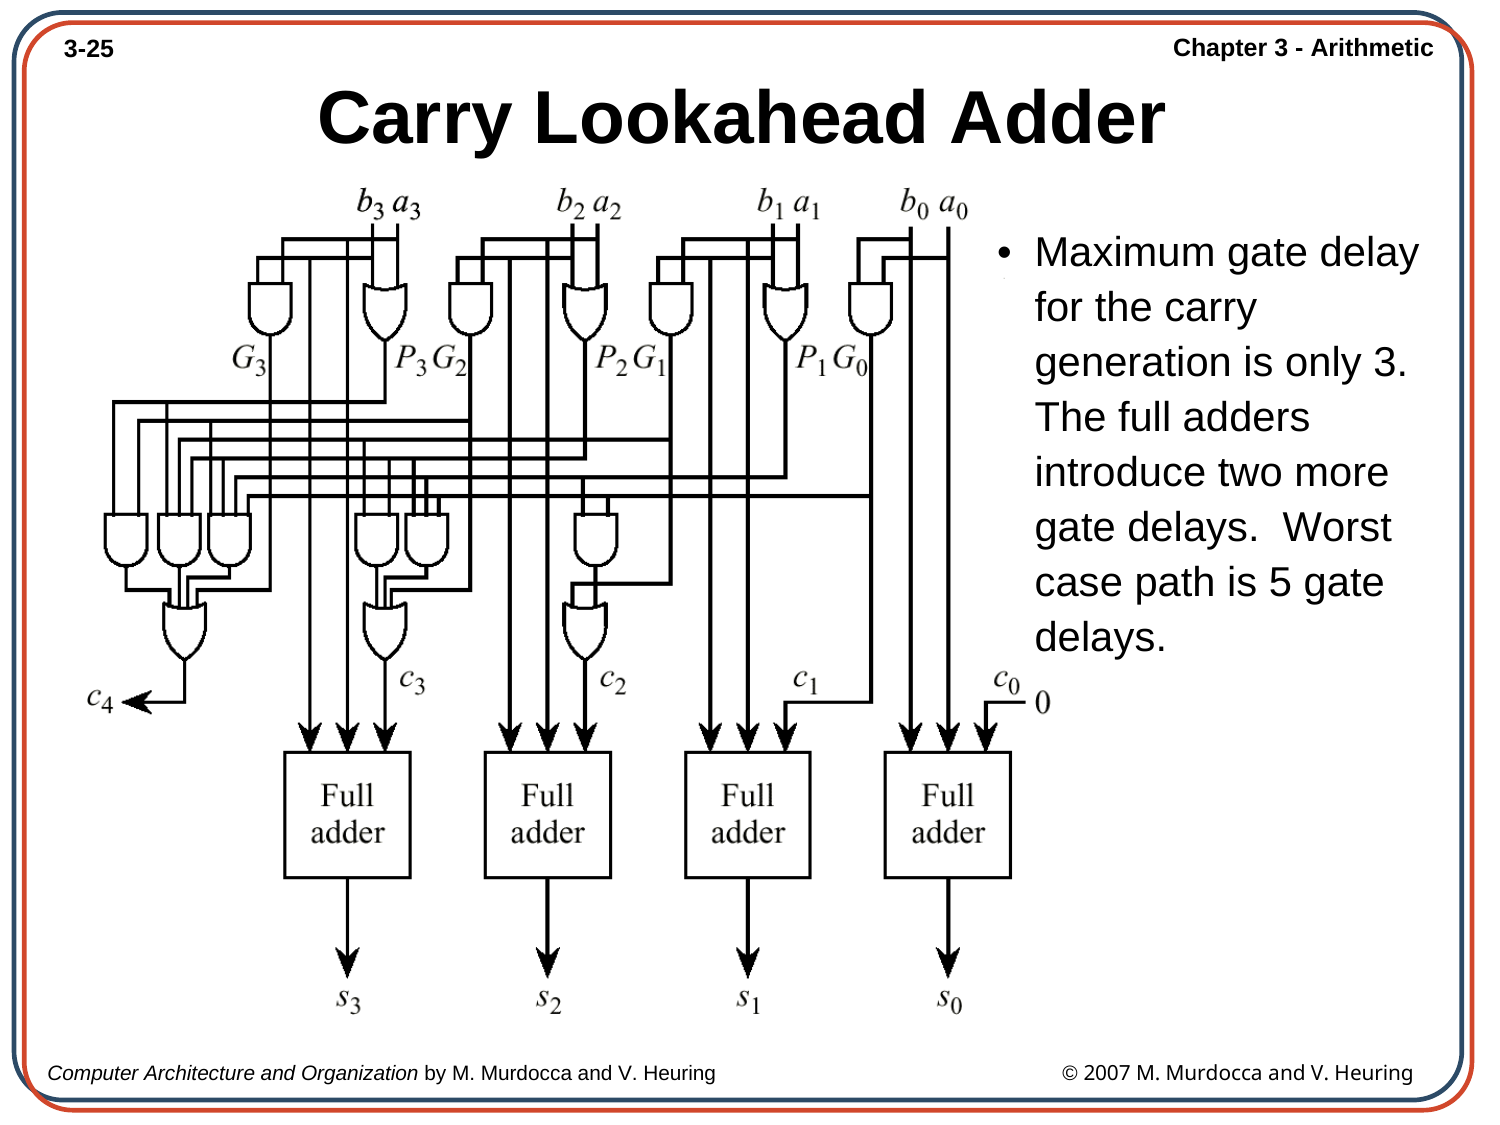

# Carry Lookahead Adder
•	Maximum gate delay for the carry generation is only 3. The full adders introduce two more gate delays. Worst case path is 5 gate delays.